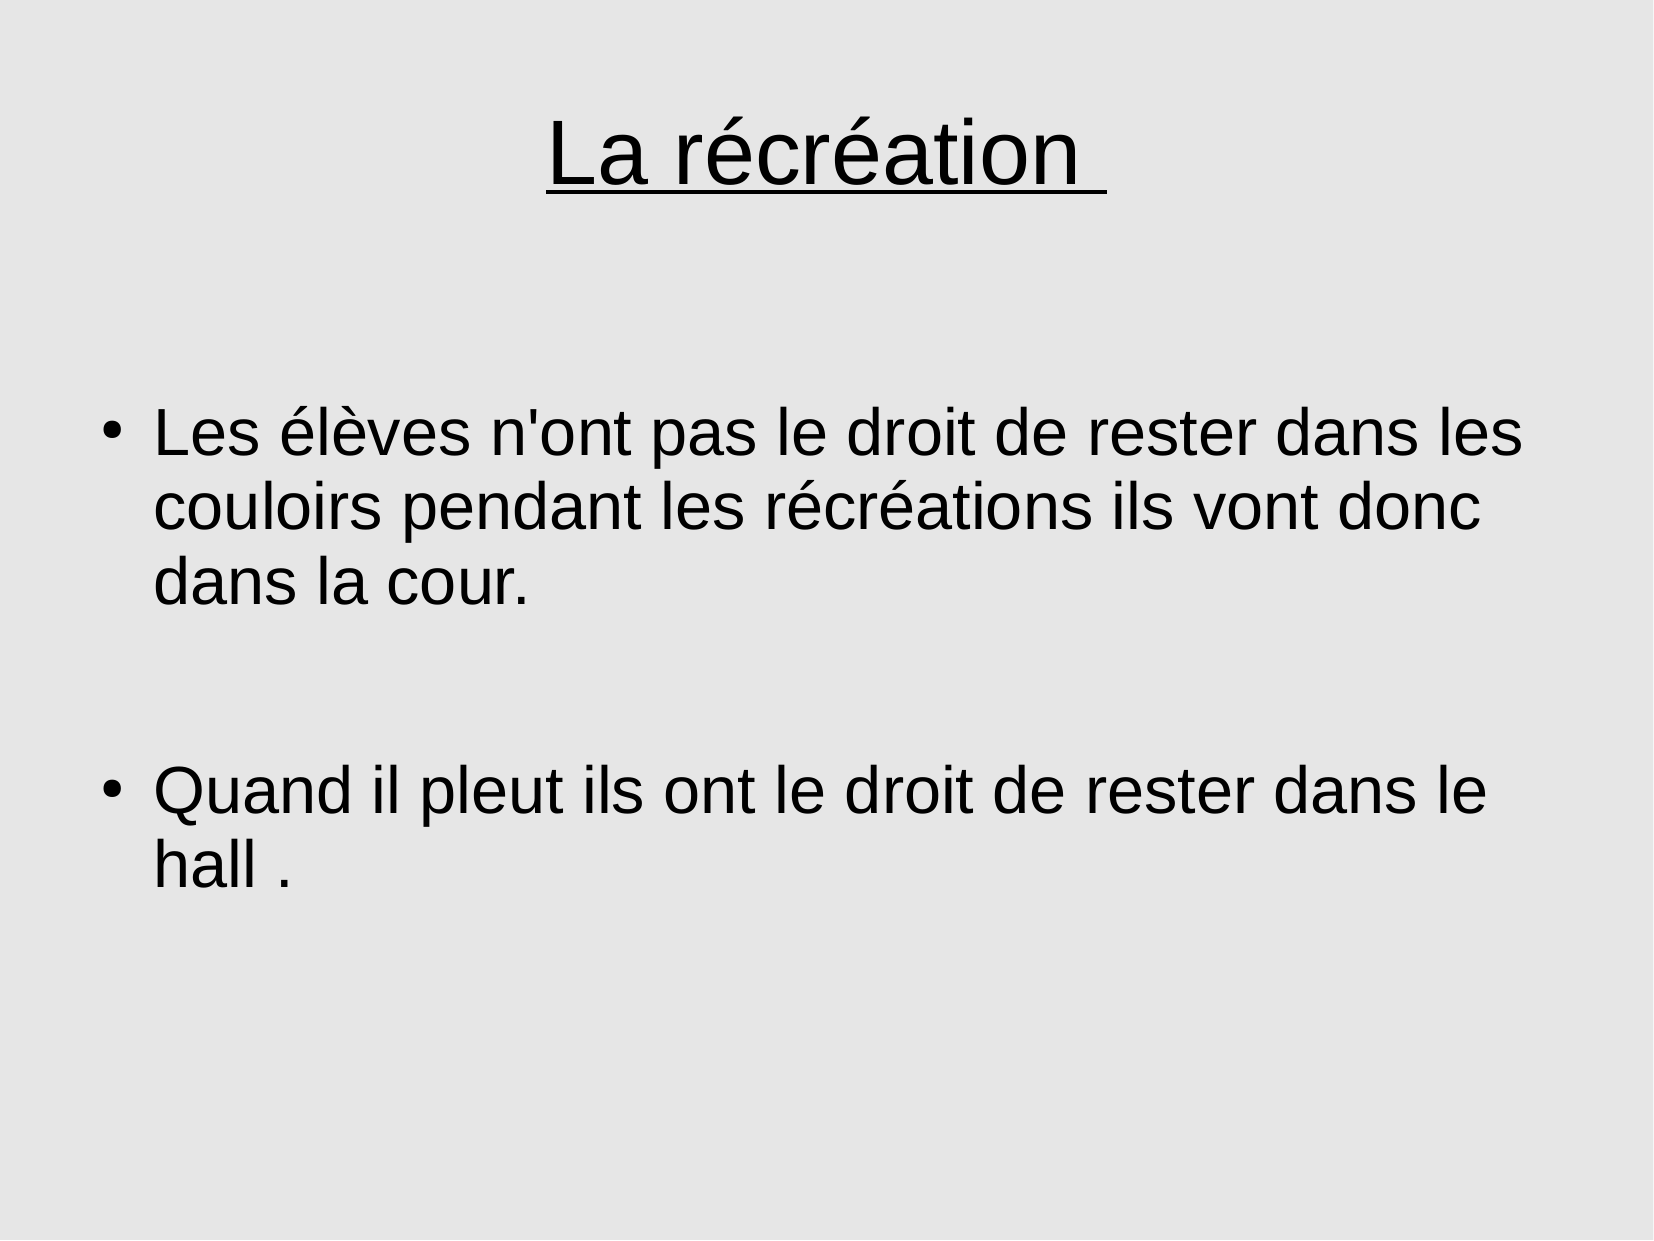

# La récréation
Les élèves n'ont pas le droit de rester dans les couloirs pendant les récréations ils vont donc dans la cour.
Quand il pleut ils ont le droit de rester dans le hall .